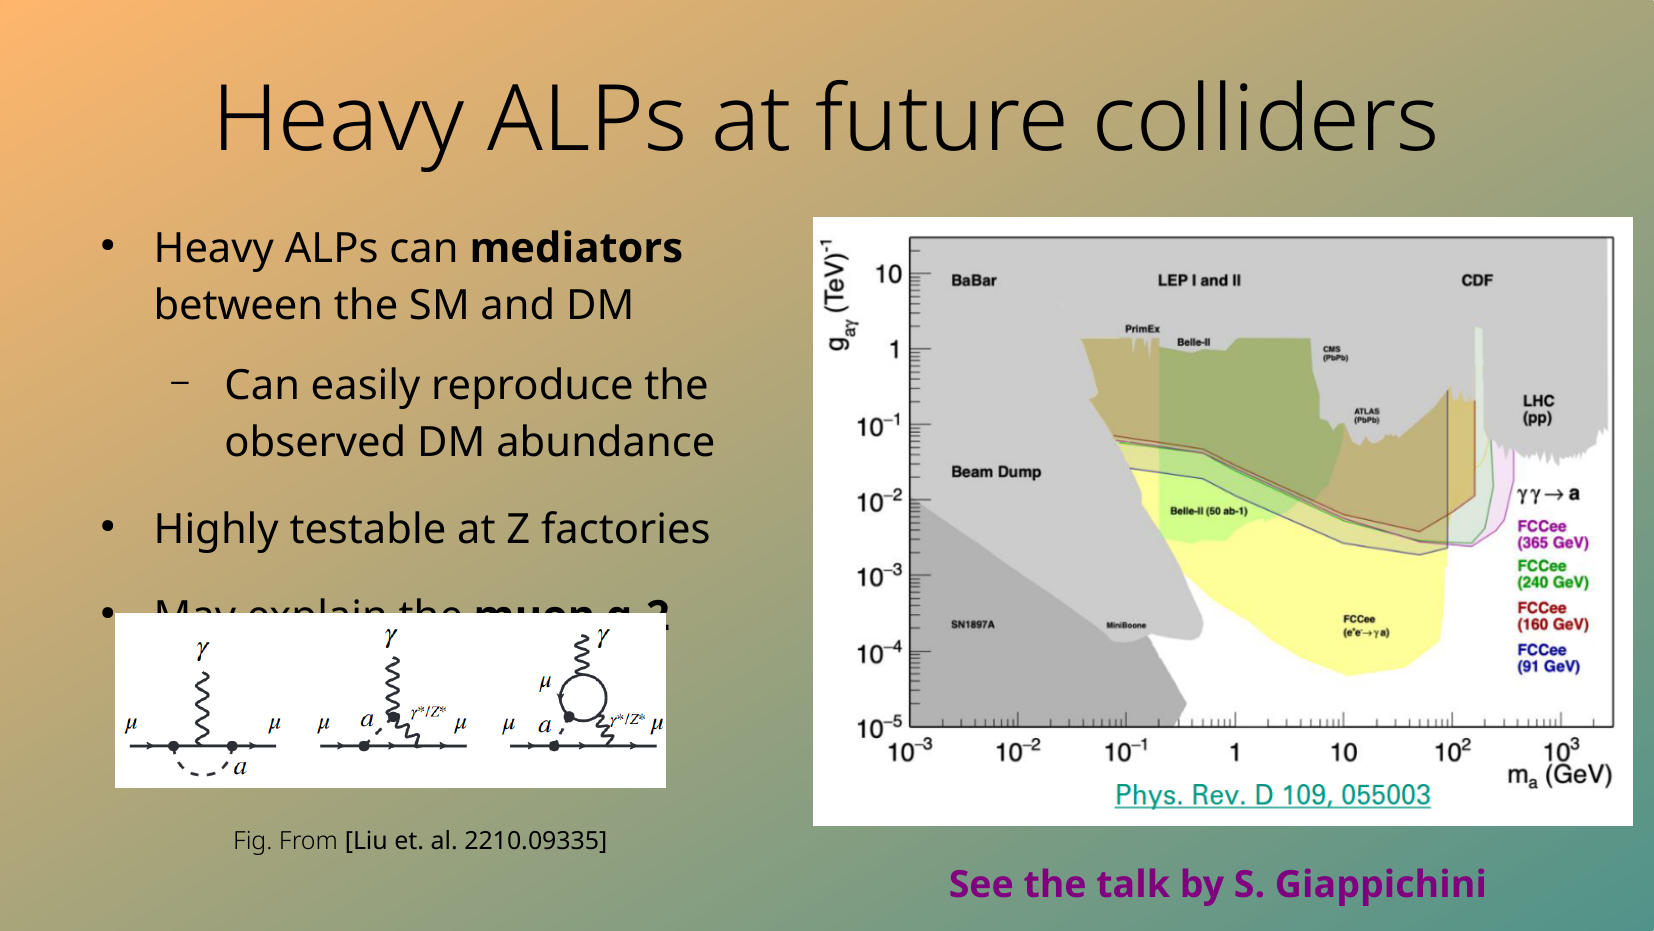

# Heavy ALPs at future colliders
Heavy ALPs can mediators between the SM and DM
Can easily reproduce the observed DM abundance
Highly testable at Z factories
May explain the muon g-2 discrepancy [Liu et. al. 2210.09335]
Fig. From [Liu et. al. 2210.09335]
See the talk by S. Giappichini